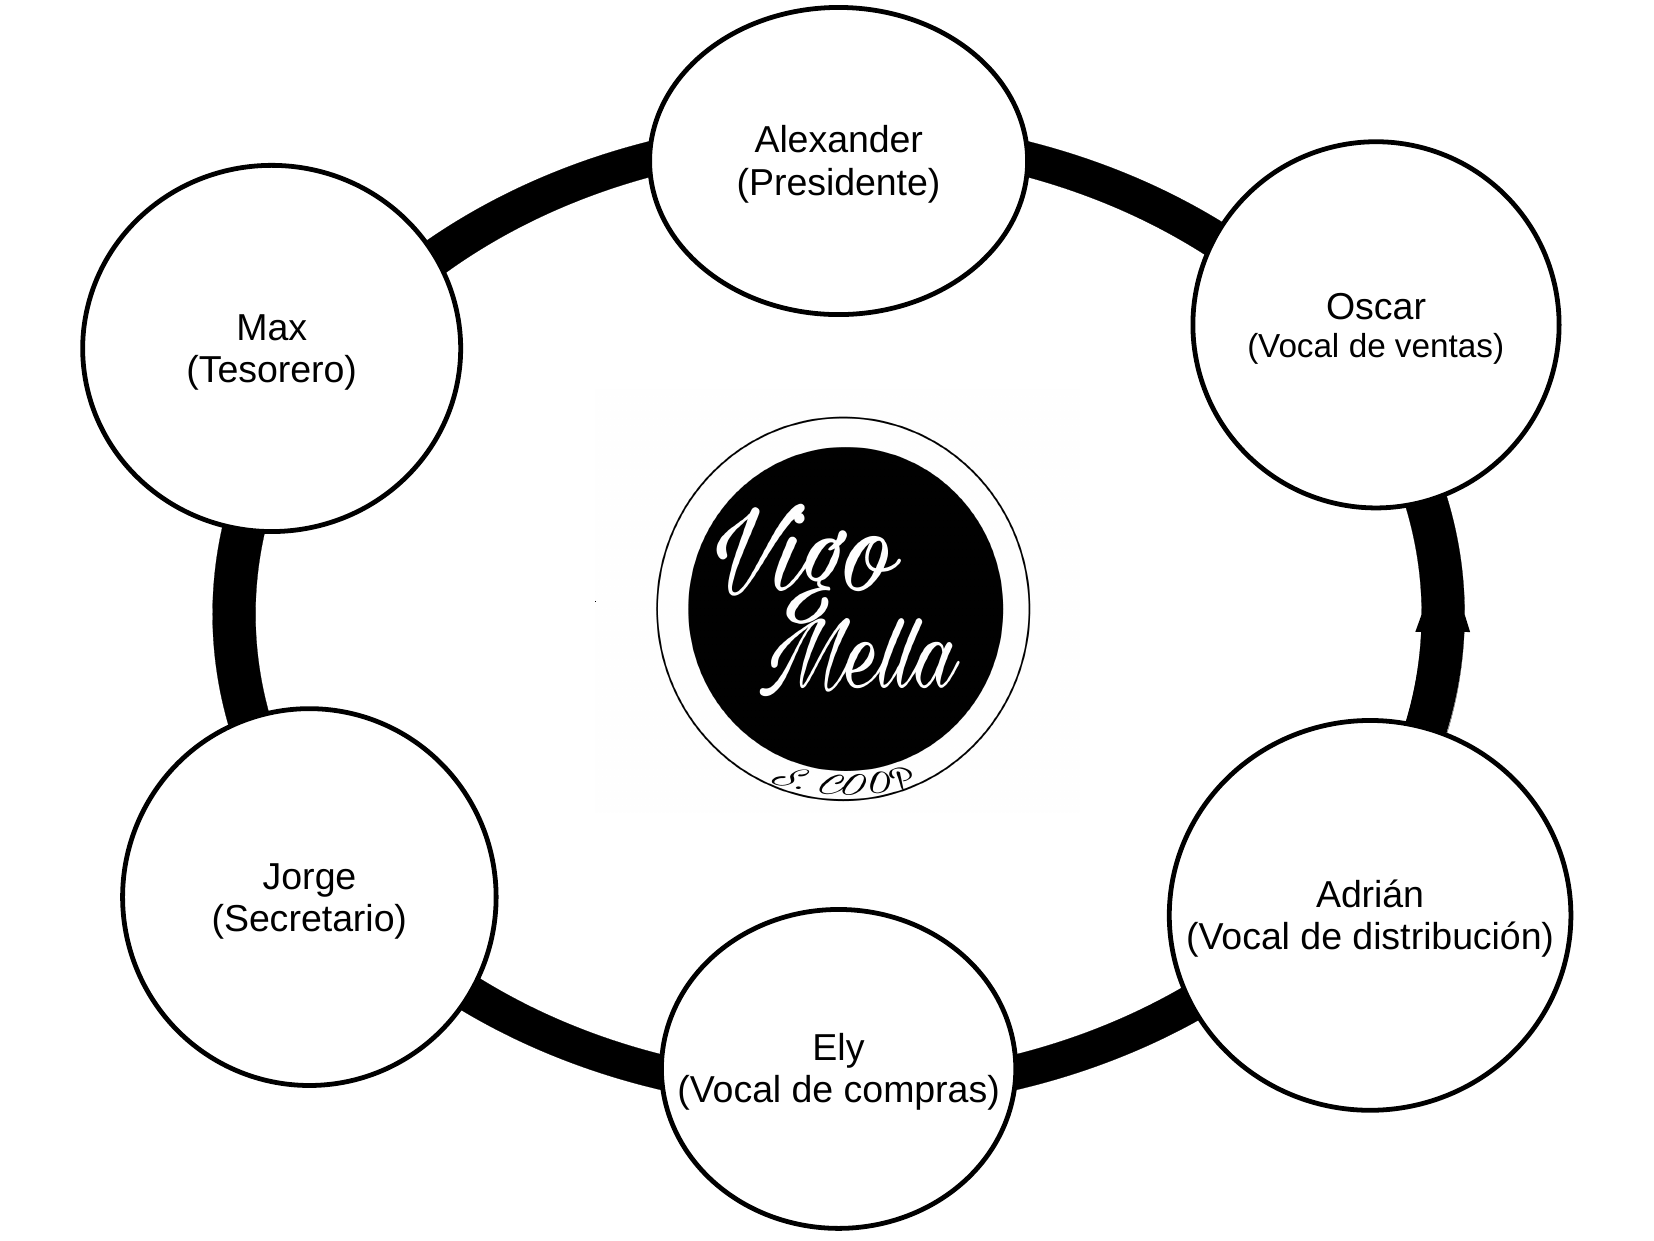

Alexander
(Presidente)
Oscar
(Vocal de ventas)
Max
(Tesorero)
Jorge
(Secretario)
Adrián
(Vocal de distribución)
Ely
(Vocal de compras)